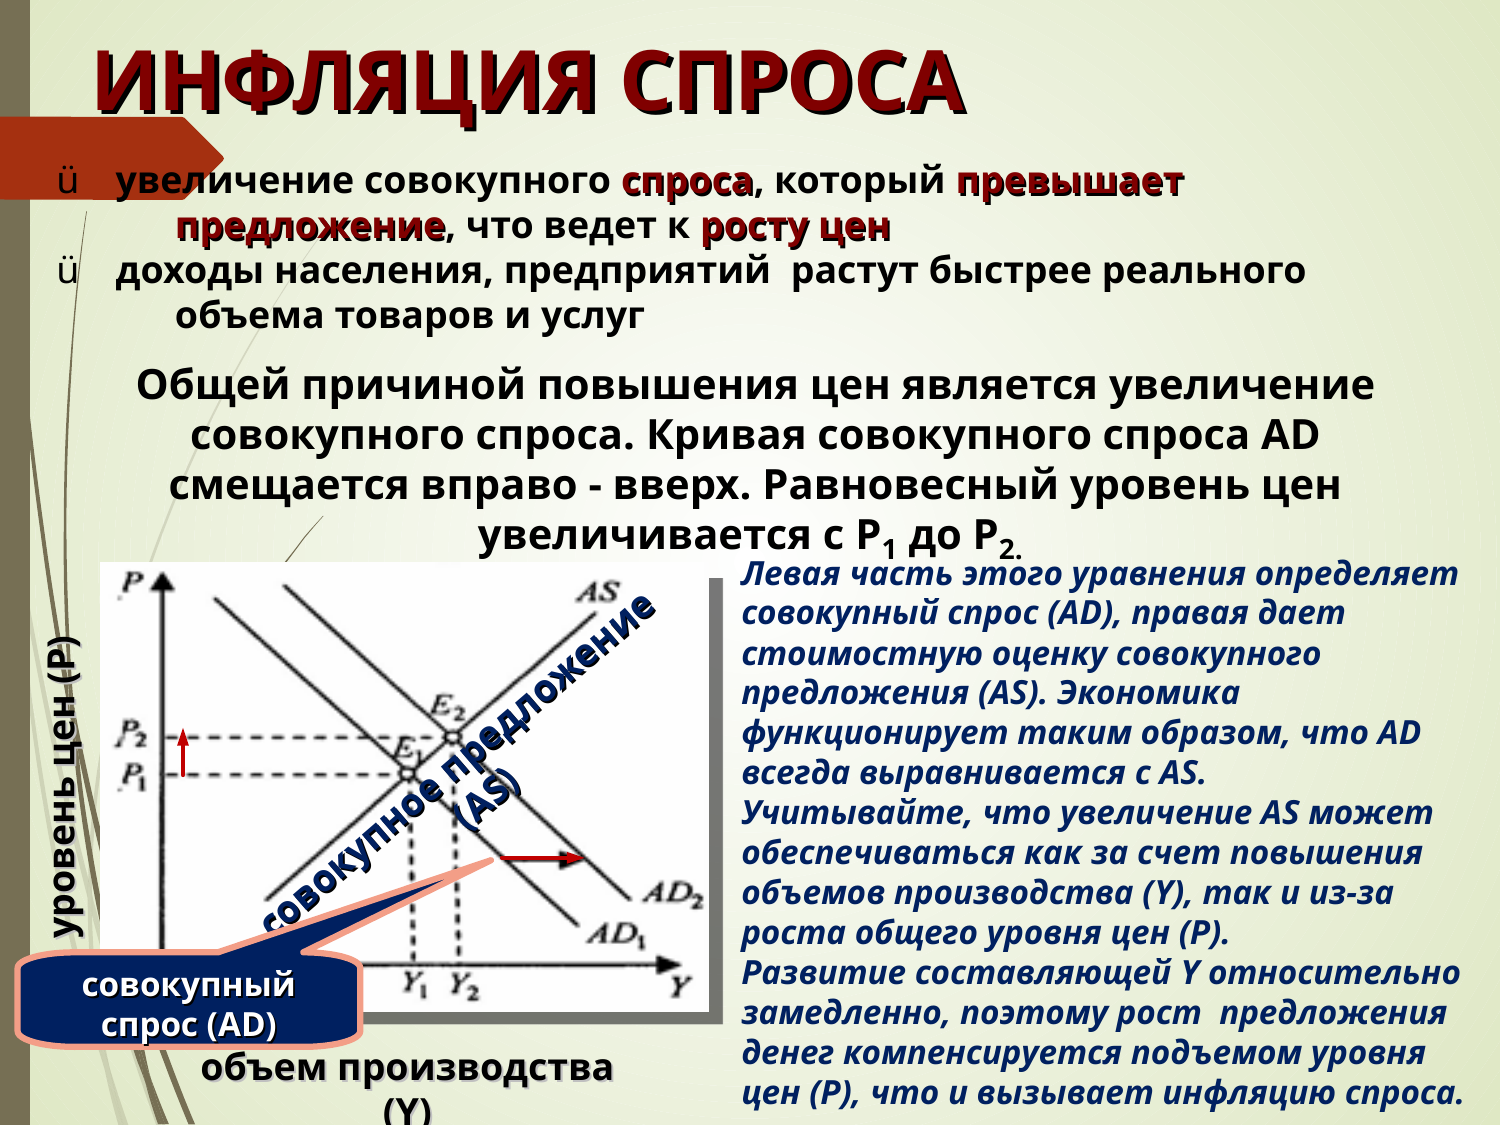

# ИНФЛЯЦИЯ СПРОСА
увеличение совокупного спроса, который превышает предложение, что ведет к росту цен
доходы населения, предприятий растут быстрее реального объема товаров и услуг
Общей причиной повышения цен является увеличение совокупного спроса. Кривая совокупного спроса AD смещается вправо - вверх. Равновесный уровень цен увеличивается с Р1 до Р2.
Левая часть этого уравнения определяет совокупный спрос (AD), правая дает стоимостную оценку совокупного предложения (AS). Экономика функционирует таким образом, что AD всегда выравнивается с AS.
Учитывайте, что увеличение AS может обеспечиваться как за счет повышения объемов производства (Y), так и из-за роста общего уровня цен (P).
Развитие составляющей Y относительно замедленно, поэтому рост предложения денег компенсируется подъемом уровня цен (P), что и вызывает инфляцию спроса.
совокупное предложение (AS)
уровень цен (P)
совокупный спрос (AD)
объем производства (Y)